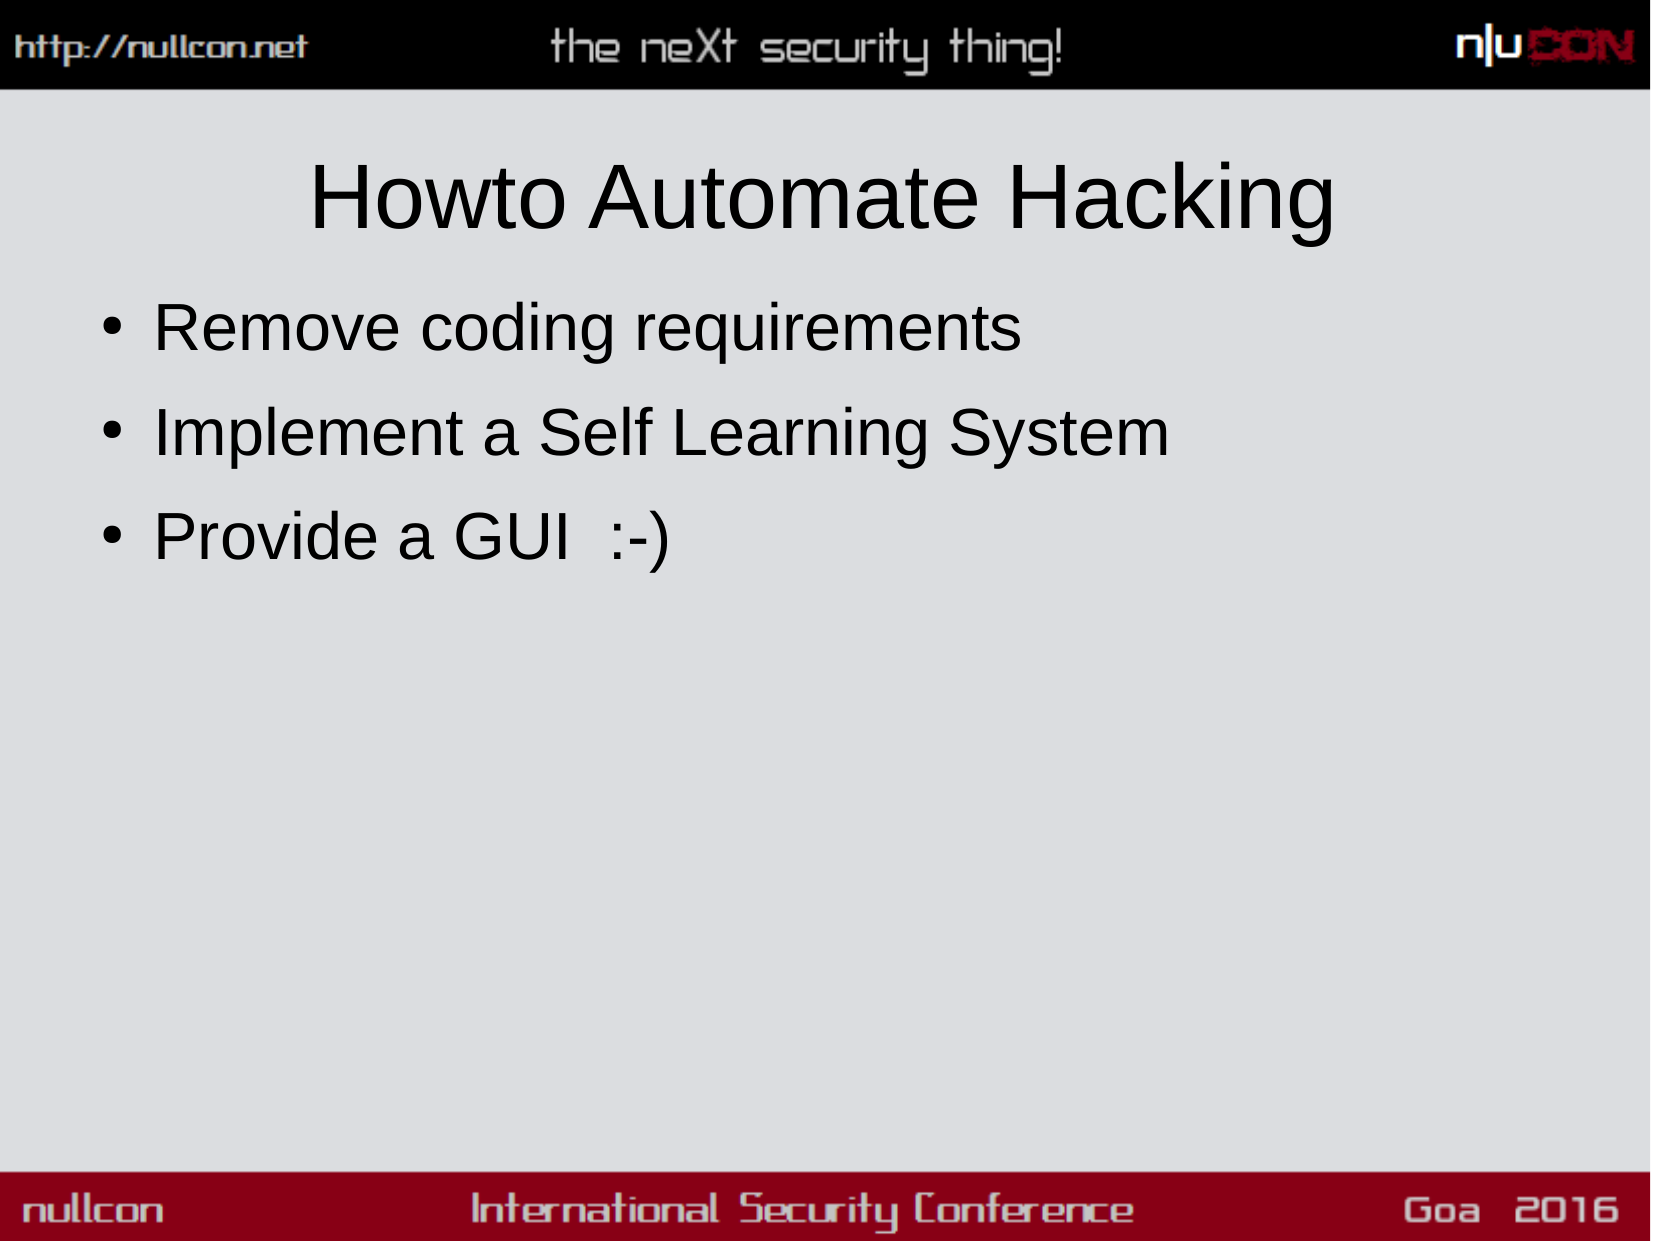

# Howto Automate Hacking
Remove coding requirements
Implement a Self Learning System
Provide a GUI :-)